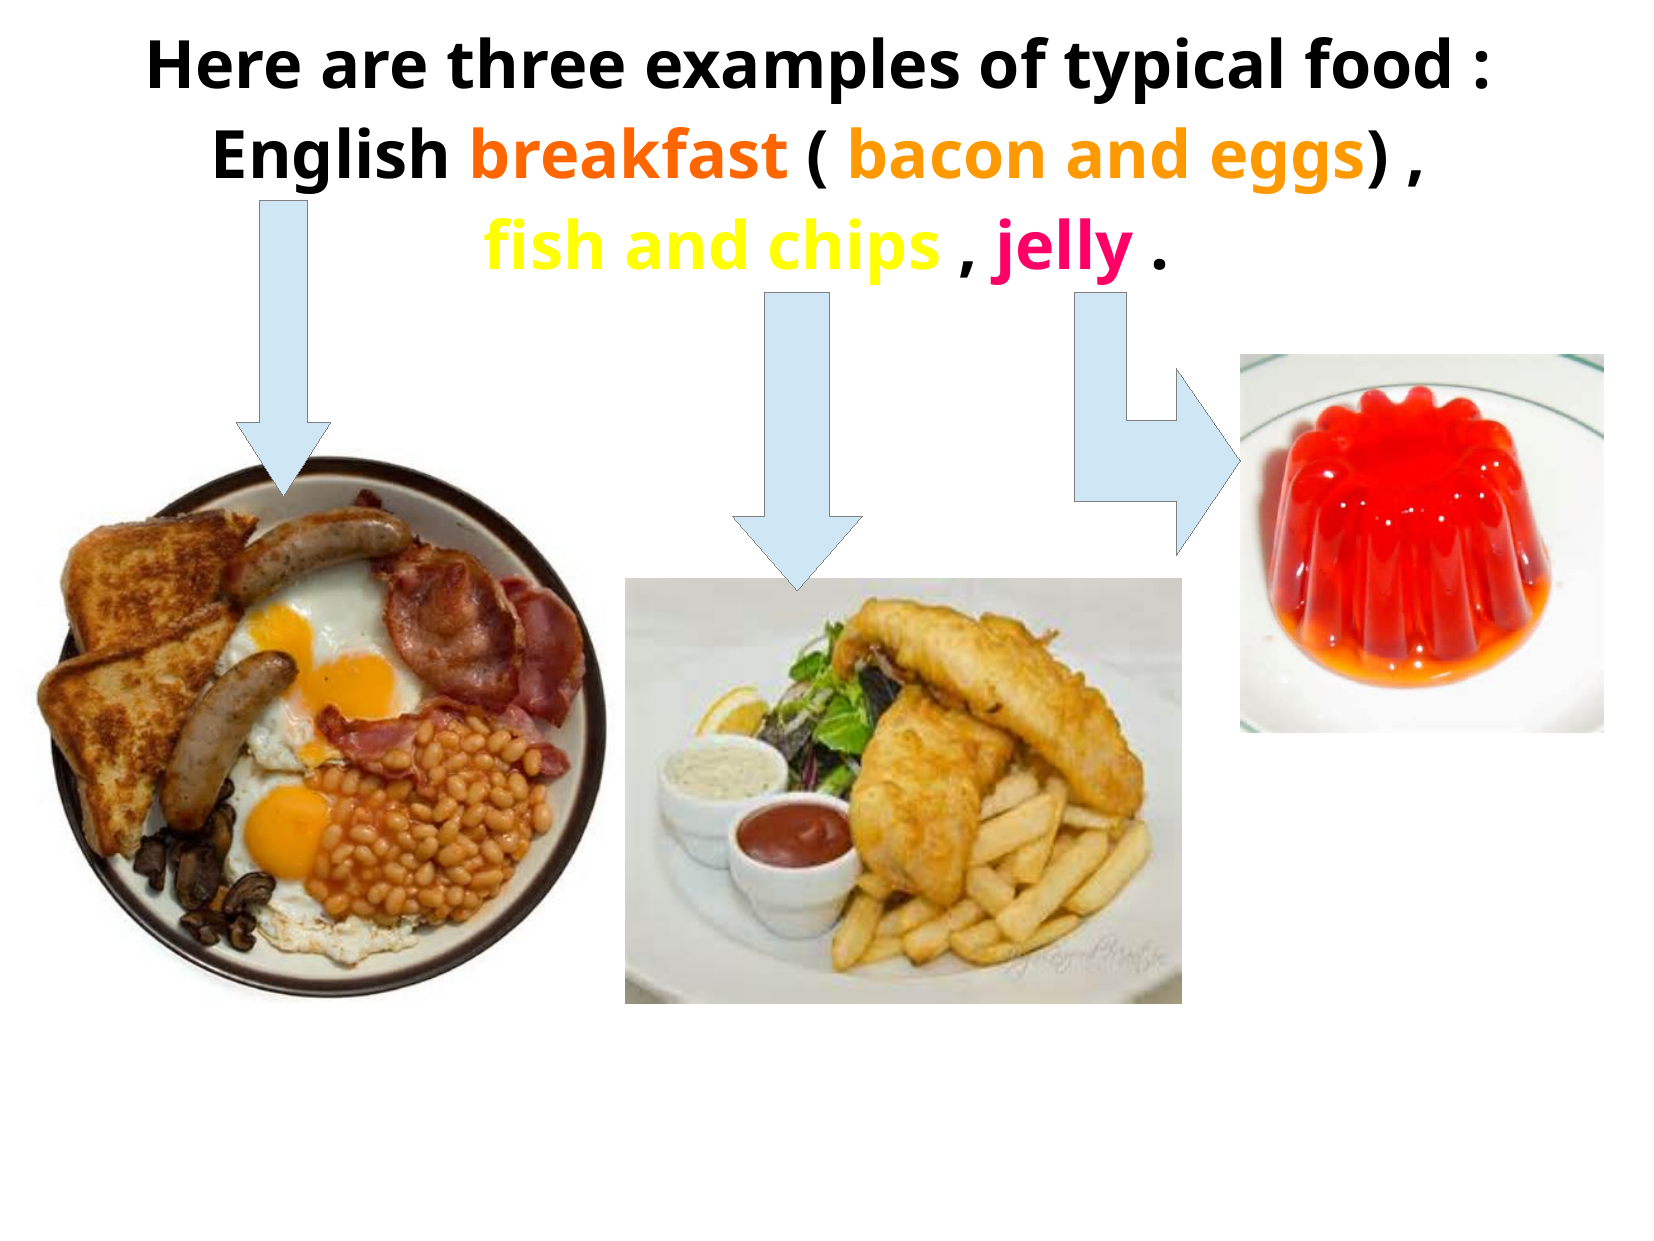

# Here are three examples of typical food : English breakfast ( bacon and eggs) , fish and chips , jelly .